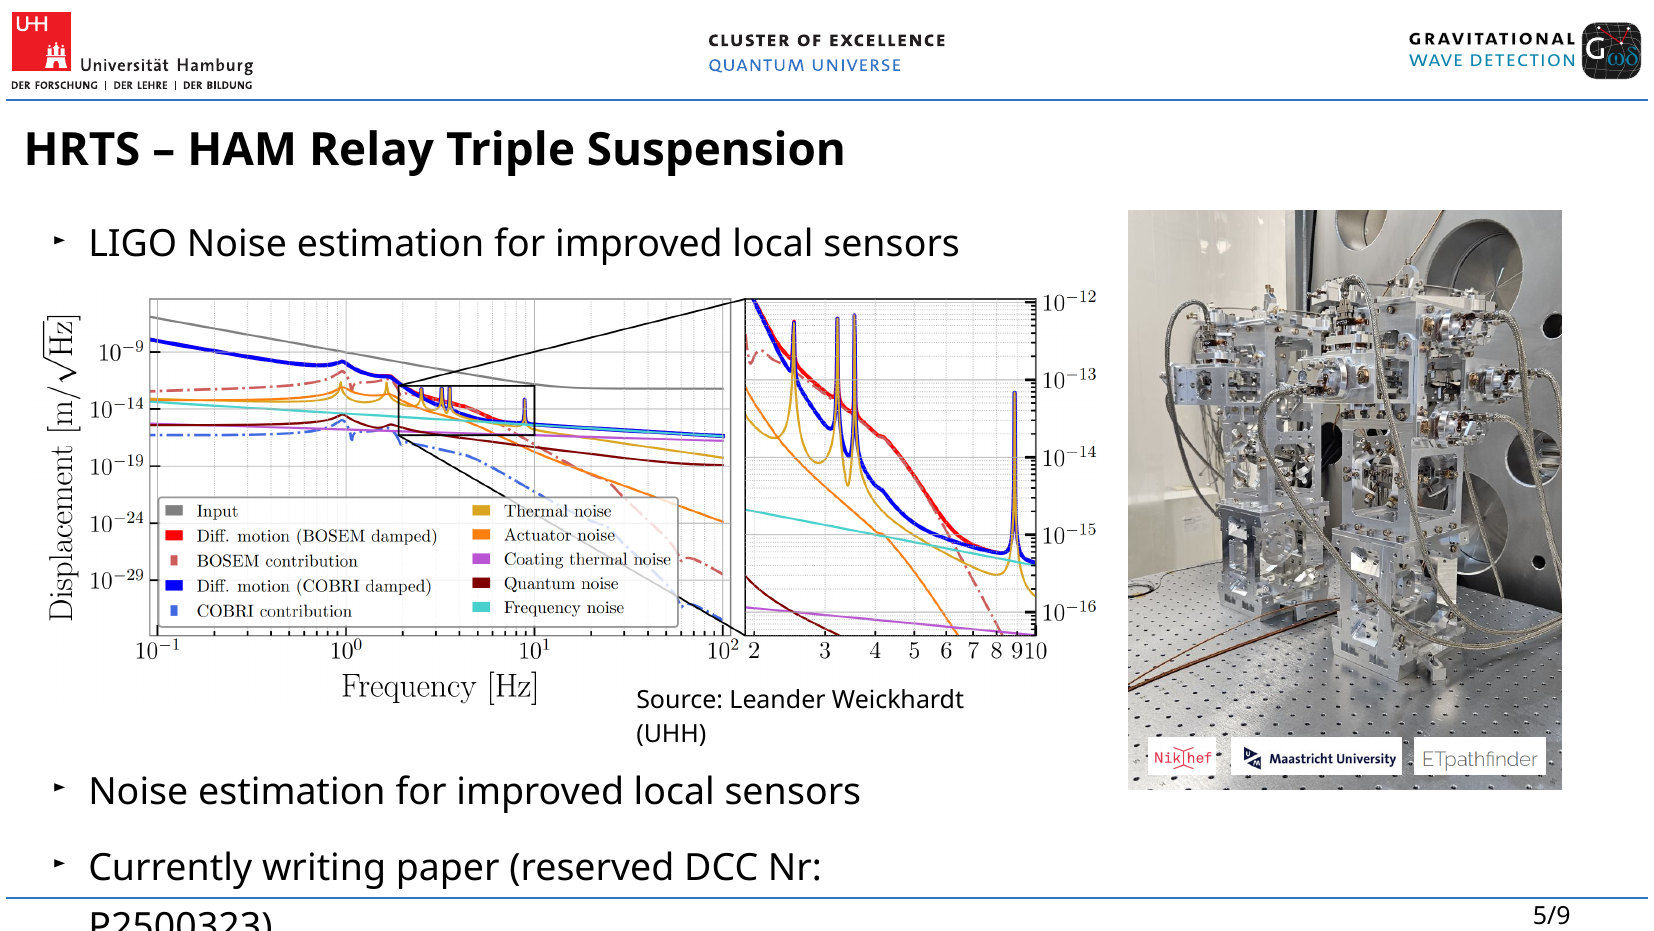

# HRTS – HAM Relay Triple Suspension
LIGO Noise estimation for improved local sensors
Source: Leander Weickhardt (UHH)
Noise estimation for improved local sensors
Currently writing paper (reserved DCC Nr: P2500323)
5